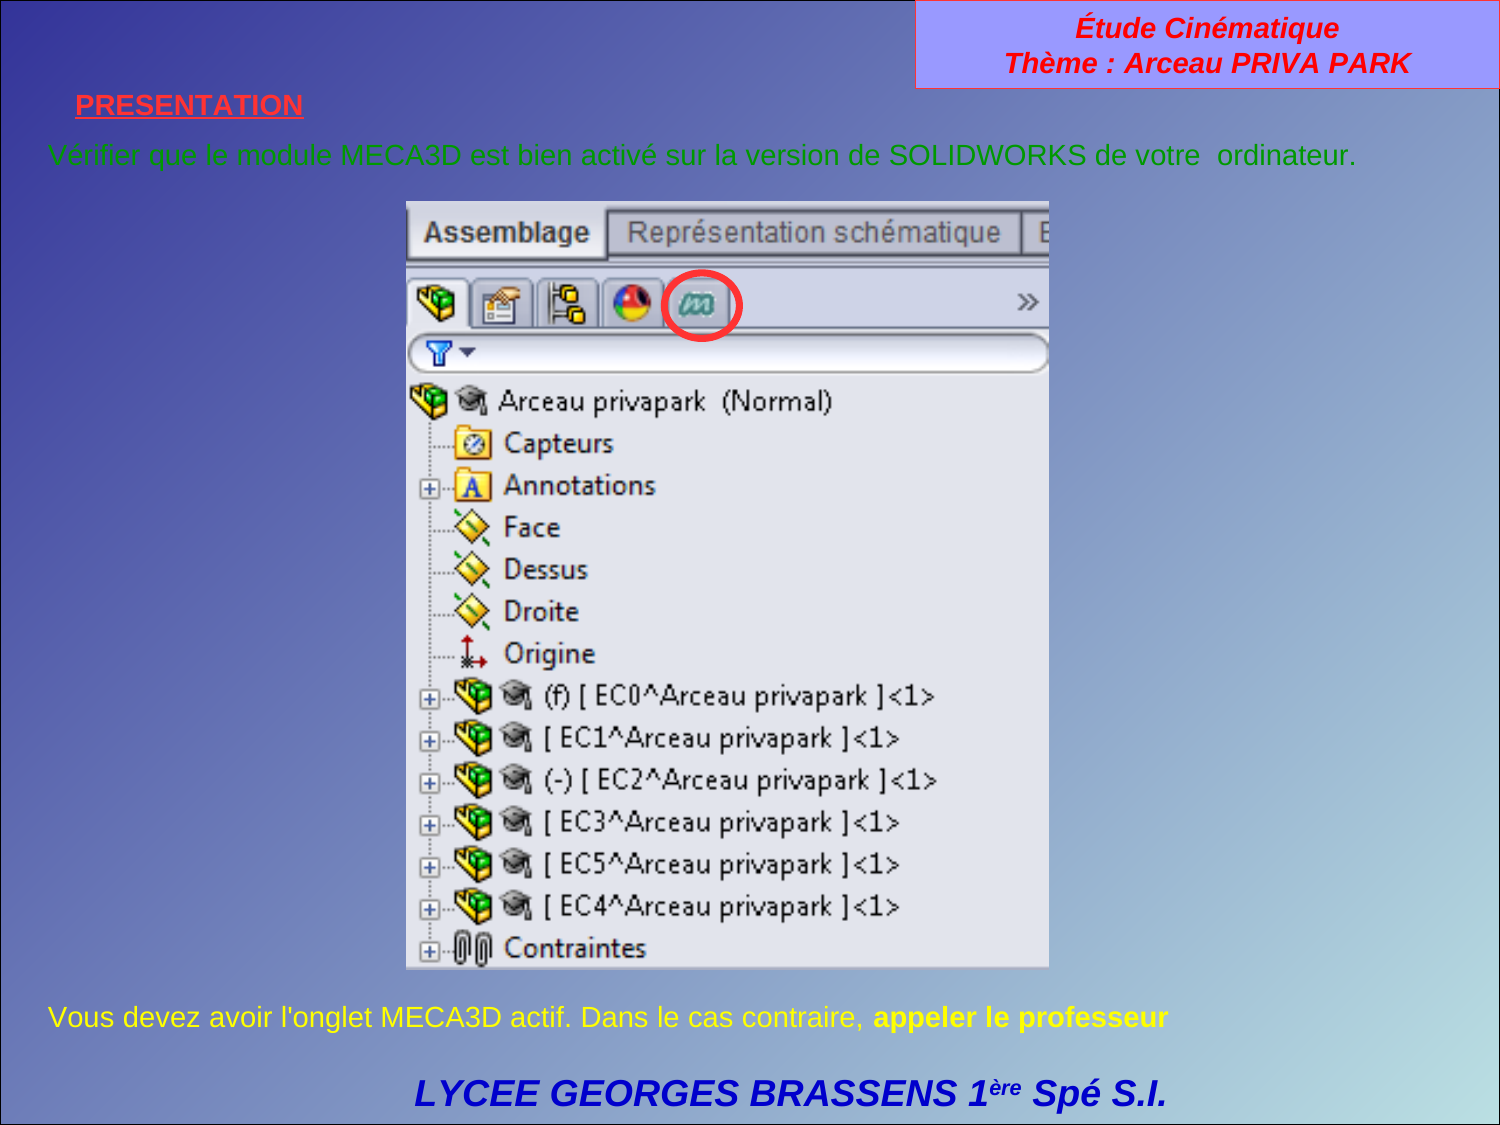

PRESENTATION
Vérifier que le module MECA3D est bien activé sur la version de SOLIDWORKS de votre ordinateur.
Vous devez avoir l'onglet MECA3D actif. Dans le cas contraire, appeler le professeur